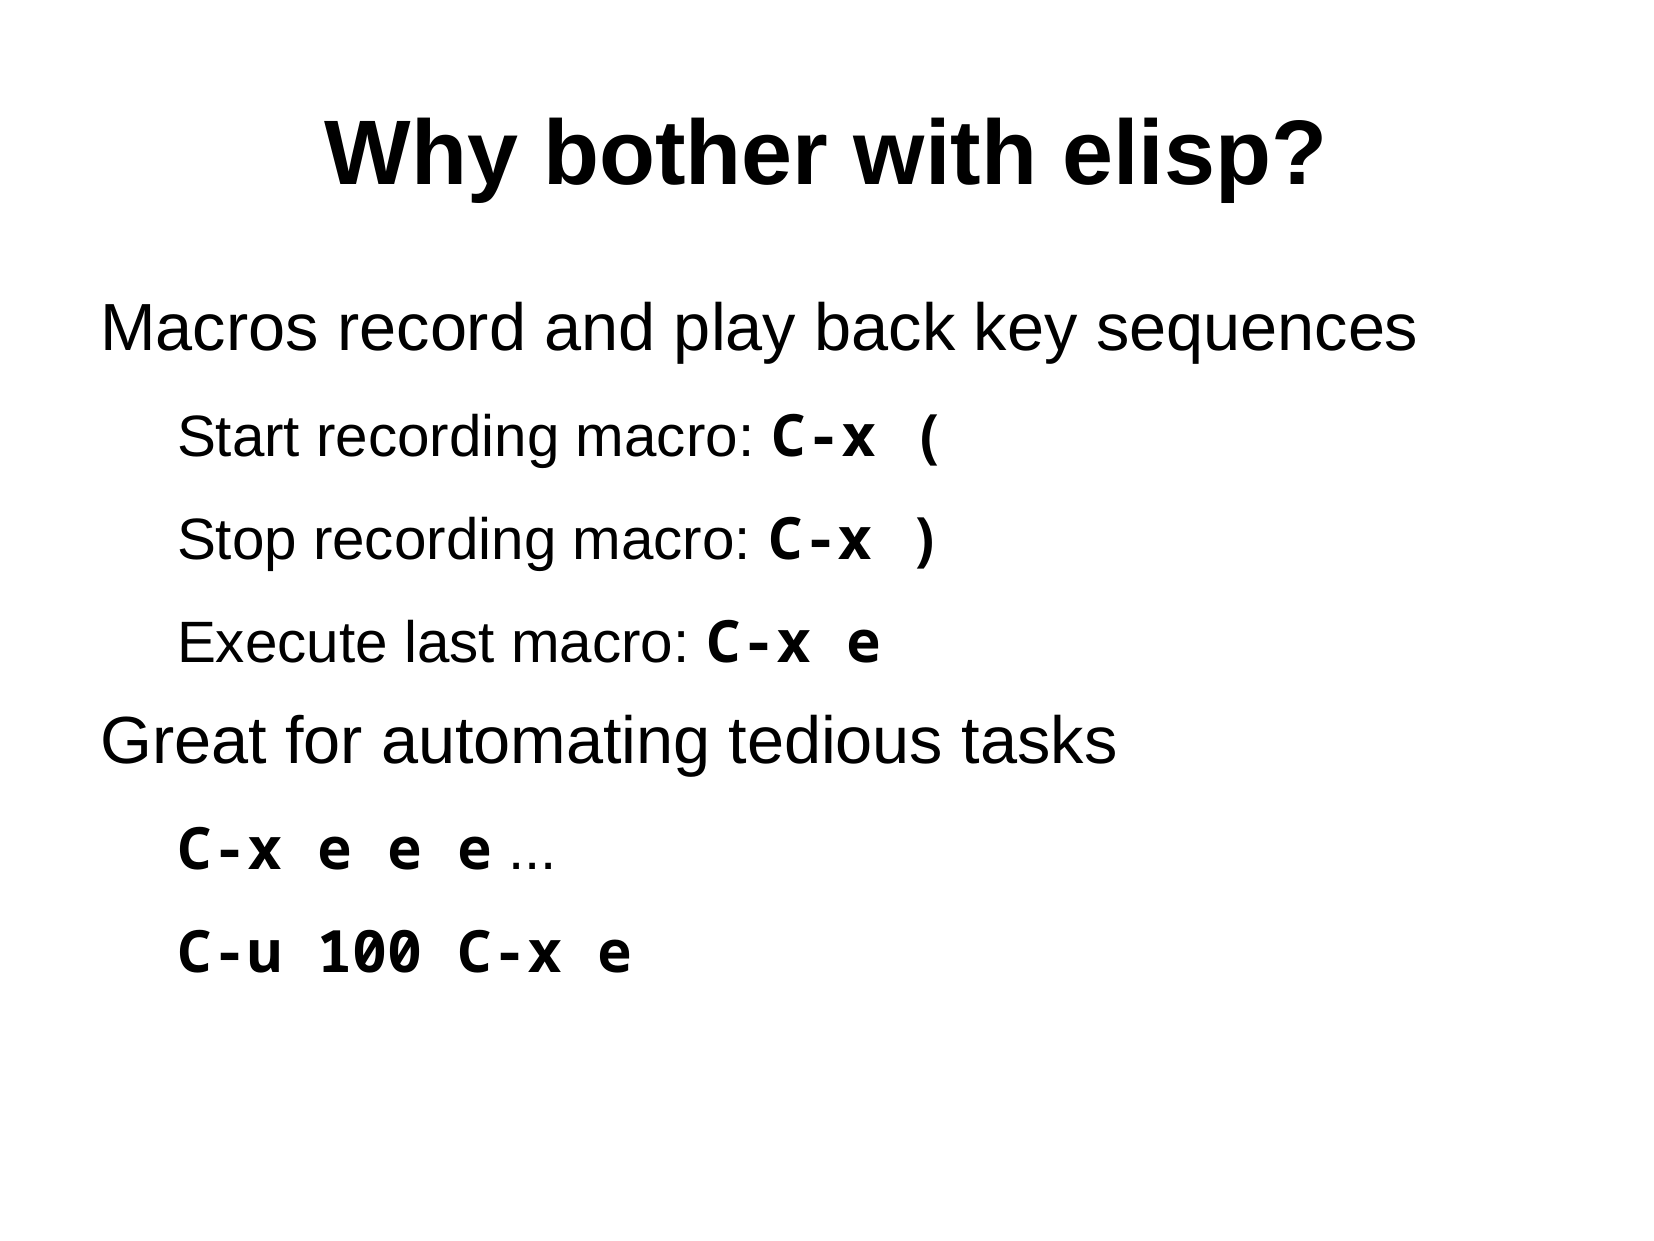

# Why bother with elisp?
Macros record and play back key sequences
Start recording macro: C-x (
Stop recording macro: C-x )
Execute last macro: C-x e
Great for automating tedious tasks
C-x e e e ...
C-u 100 C-x e